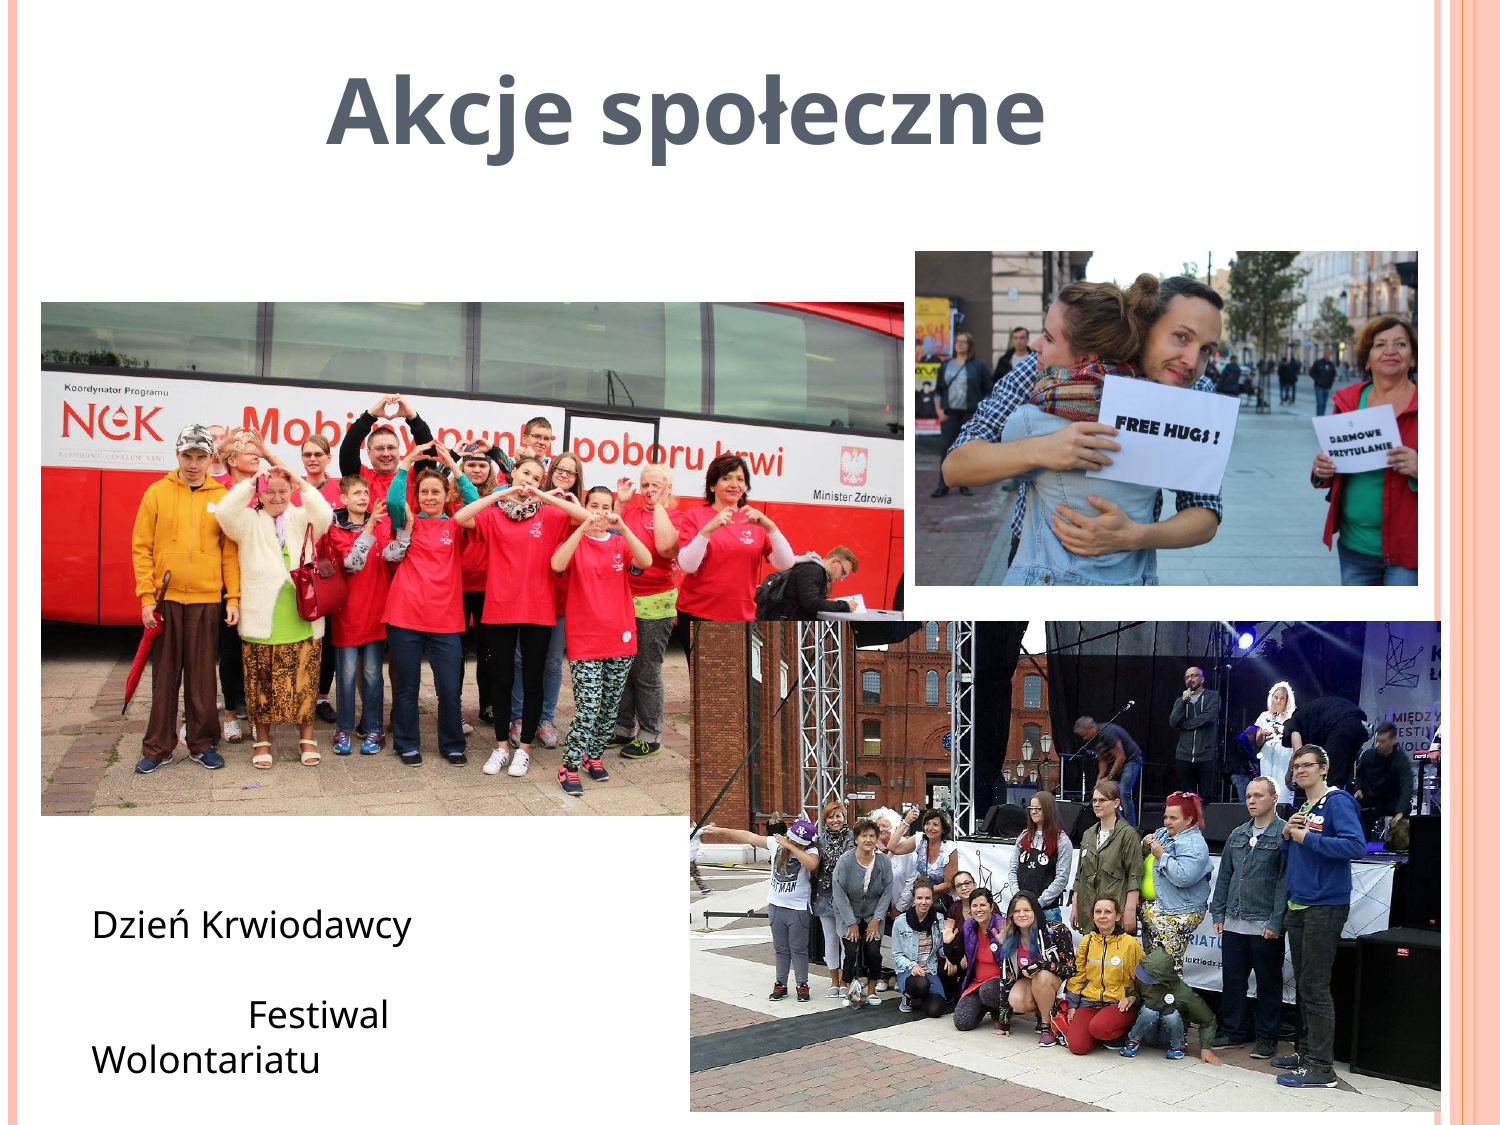

# Akcje społeczne
Dzień Krwiodawcy
 Festiwal Wolontariatu